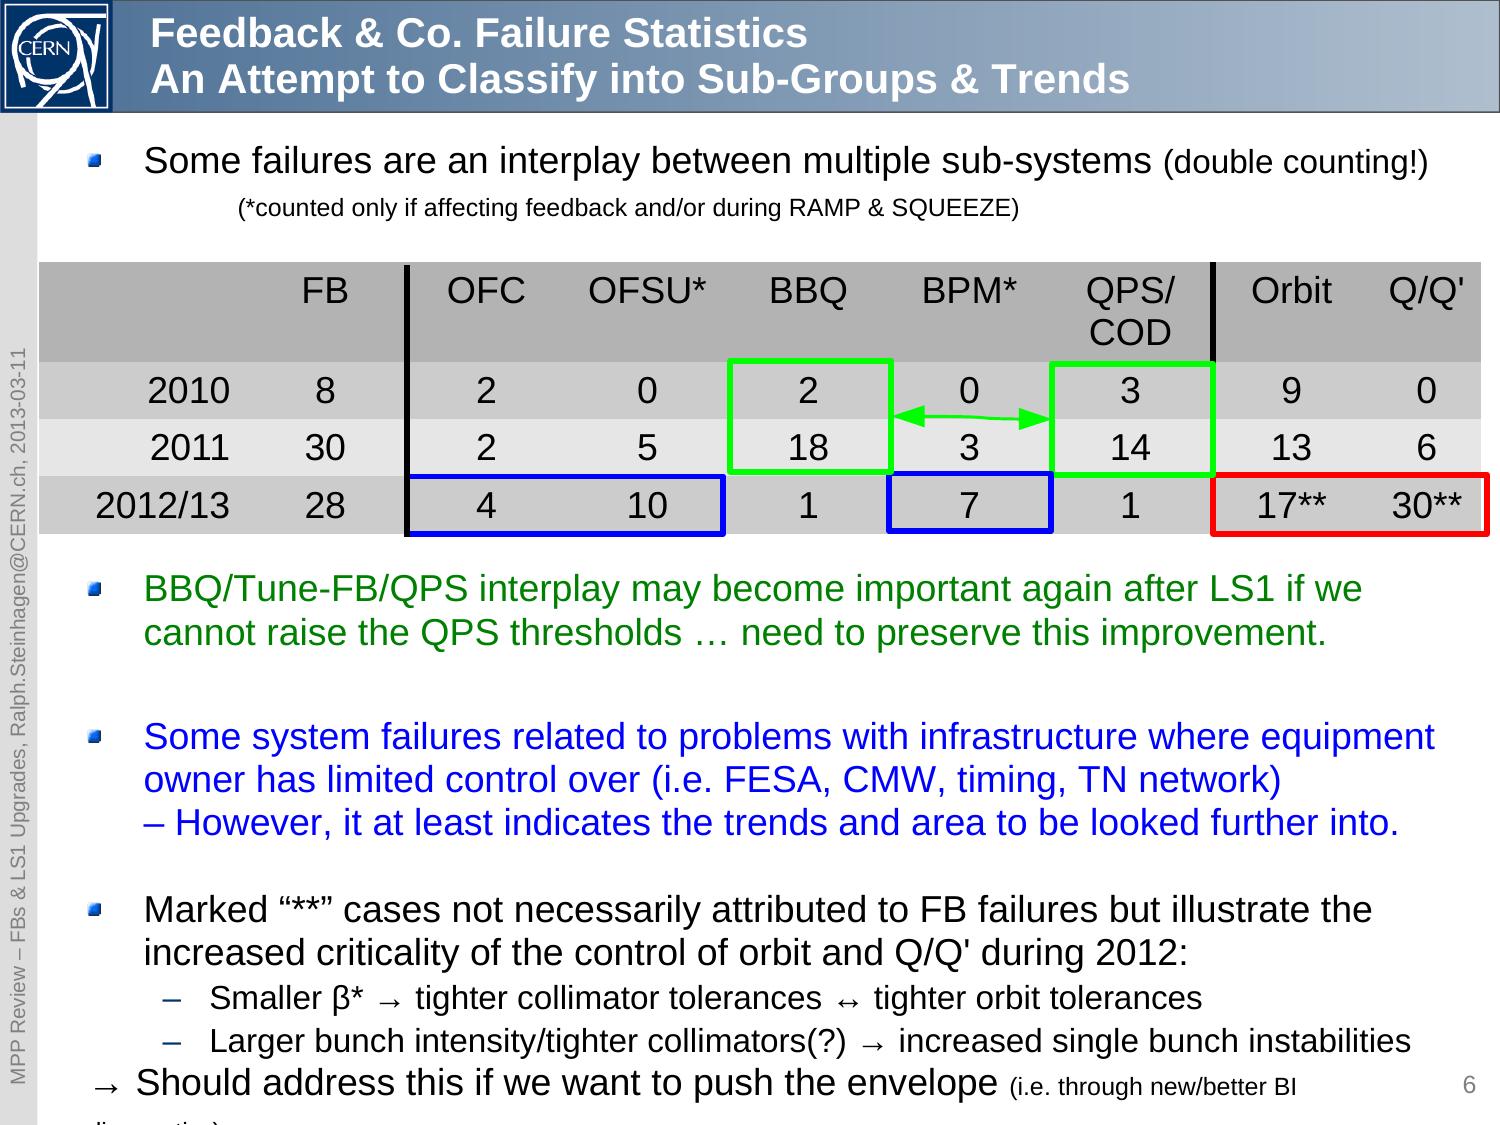

# Feedback & Co. Failure Statistics An Attempt to Classify into Sub-Groups & Trends
Some failures are an interplay between multiple sub-systems (double counting!)		(*counted only if affecting feedback and/or during RAMP & SQUEEZE)
BBQ/Tune-FB/QPS interplay may become important again after LS1 if we cannot raise the QPS thresholds … need to preserve this improvement.
Some system failures related to problems with infrastructure where equipment owner has limited control over (i.e. FESA, CMW, timing, TN network) 	– However, it at least indicates the trends and area to be looked further into.
Marked “**” cases not necessarily attributed to FB failures but illustrate the increased criticality of the control of orbit and Q/Q' during 2012:
Smaller β* → tighter collimator tolerances ↔ tighter orbit tolerances
Larger bunch intensity/tighter collimators(?) → increased single bunch instabilities
→ Should address this if we want to push the envelope (i.e. through new/better BI diagnostics)
| | FB | OFC | OFSU\* | BBQ | BPM\* | QPS/ COD | Orbit | Q/Q' |
| --- | --- | --- | --- | --- | --- | --- | --- | --- |
| 2010 | 8 | 2 | 0 | 2 | 0 | 3 | 9 | 0 |
| 2011 | 30 | 2 | 5 | 18 | 3 | 14 | 13 | 6 |
| 2012/13 | 28 | 4 | 10 | 1 | 7 | 1 | 17\*\* | 30\*\* |